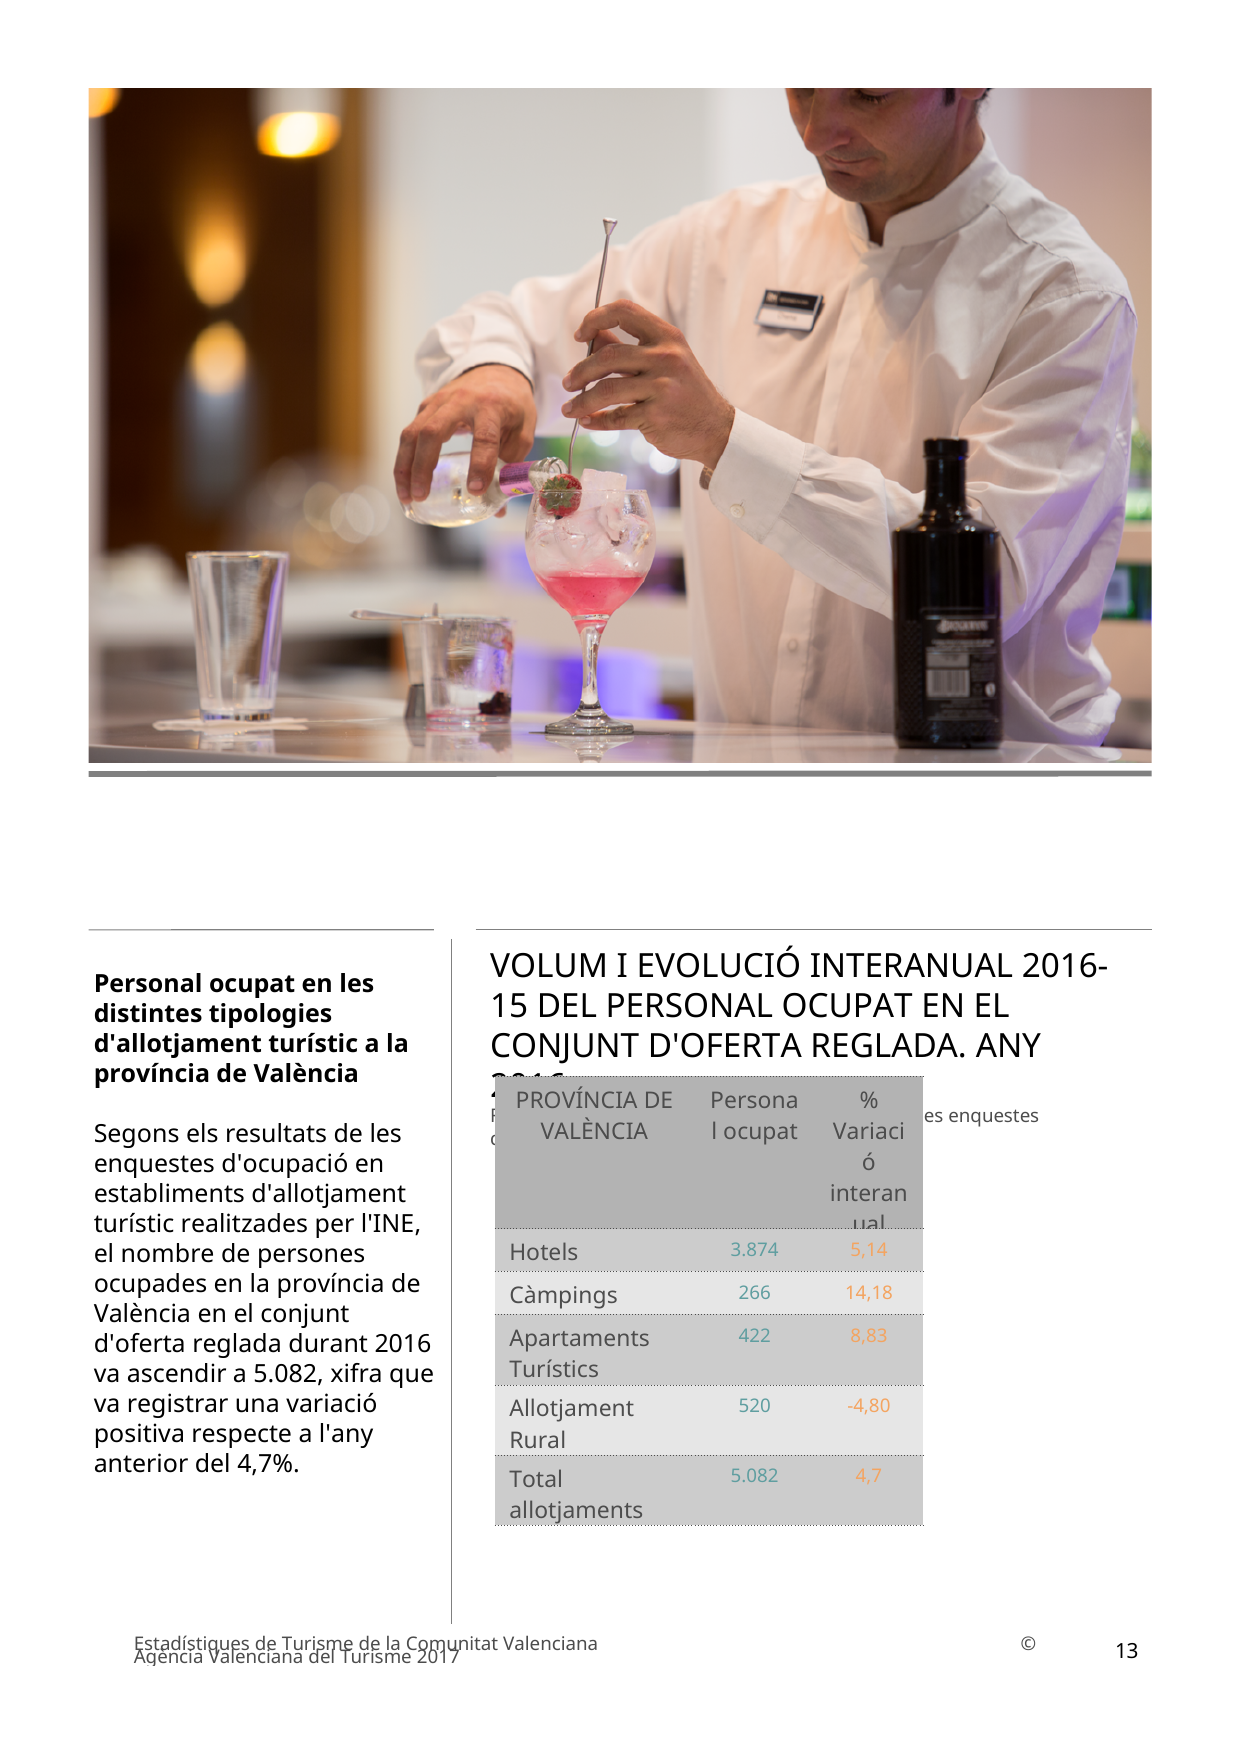

VOLUM I EVOLUCIÓ INTERANUAL 2016-15 DEL PERSONAL OCUPAT EN EL CONJUNT D'OFERTA REGLADA. ANY 2016
Font: Agencia Valenciana del Turisme a partir de les enquestes d'ocupació en allotjament reglat de l'INE
Personal ocupat en les distintes tipologies d'allotjament turístic a la província de València
Segons els resultats de les enquestes d'ocupació en establiments d'allotjament turístic realitzades per l'INE, el nombre de persones ocupades en la província de València en el conjunt d'oferta reglada durant 2016 va ascendir a 5.082, xifra que va registrar una variació positiva respecte a l'any anterior del 4,7%.
| PROVÍNCIA DE VALÈNCIA | Personal ocupat | % Variació interanual |
| --- | --- | --- |
| Hotels | 3.874 | 5,14 |
| Càmpings | 266 | 14,18 |
| Apartaments Turístics | 422 | 8,83 |
| Allotjament Rural | 520 | -4,80 |
| Total allotjaments | 5.082 | 4,7 |